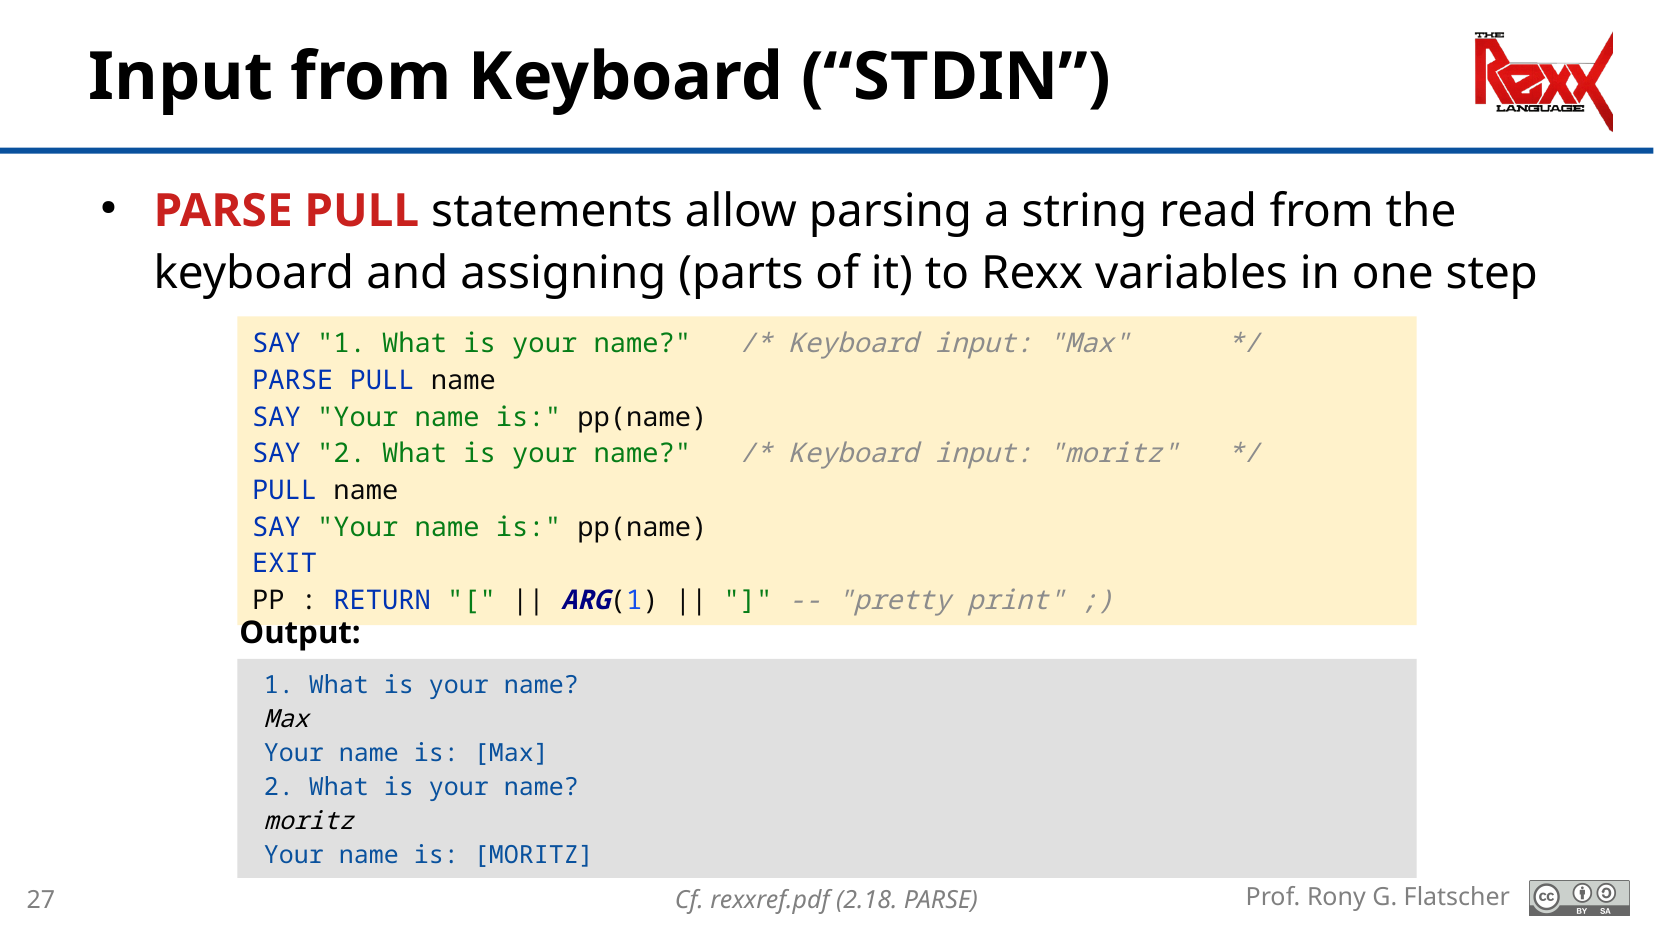

# Input from Keyboard (“STDIN”)
PARSE PULL statements allow parsing a string read from the keyboard and assigning (parts of it) to Rexx variables in one step
SAY "1. What is your name?" /* Keyboard input: "Max" */
PARSE PULL name
SAY "Your name is:" pp(name)
SAY "2. What is your name?" /* Keyboard input: "moritz" */
PULL name
SAY "Your name is:" pp(name)
EXIT
PP : RETURN "[" || ARG(1) || "]" -- "pretty print" ;)
Output:
1. What is your name?
Max
Your name is: [Max]
2. What is your name?
moritz
Your name is: [MORITZ]
Cf. rexxref.pdf (2.18. PARSE)